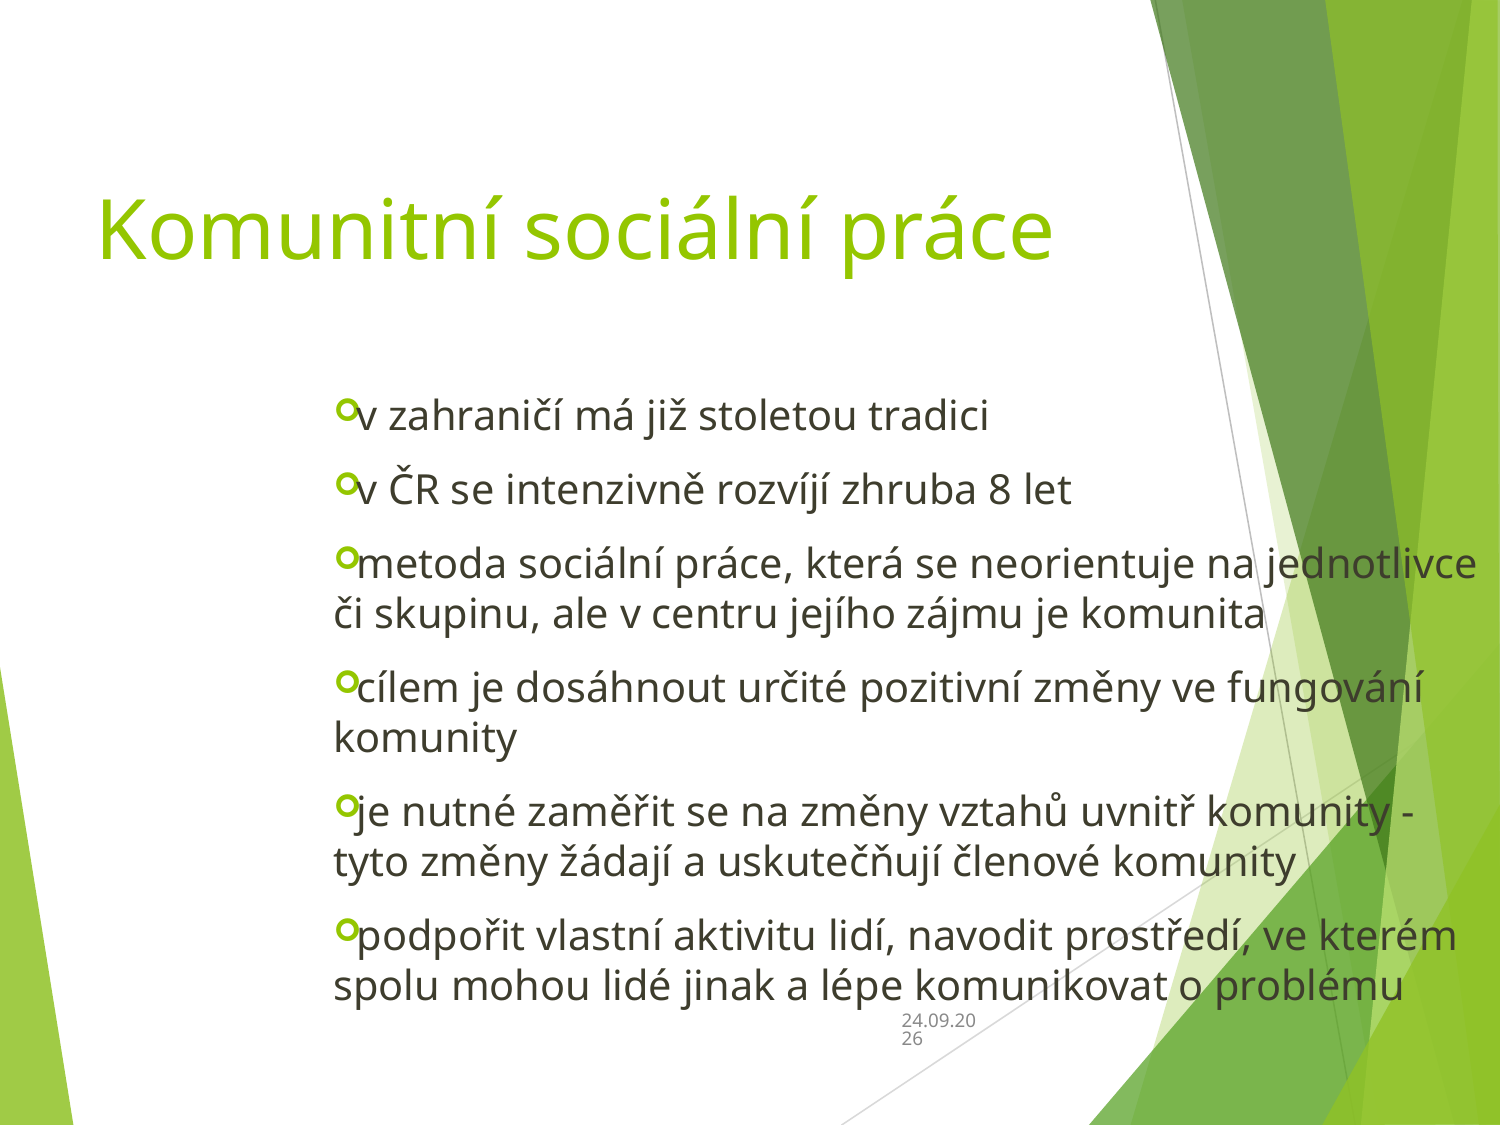

# Komunitní sociální práce
v zahraničí má již stoletou tradici
v ČR se intenzivně rozvíjí zhruba 8 let
metoda sociální práce, která se neorientuje na jednotlivce či skupinu, ale v centru jejího zájmu je komunita
cílem je dosáhnout určité pozitivní změny ve fungování komunity
je nutné zaměřit se na změny vztahů uvnitř komunity - tyto změny žádají a uskutečňují členové komunity
podpořit vlastní aktivitu lidí, navodit prostředí, ve kterém spolu mohou lidé jinak a lépe komunikovat o problému